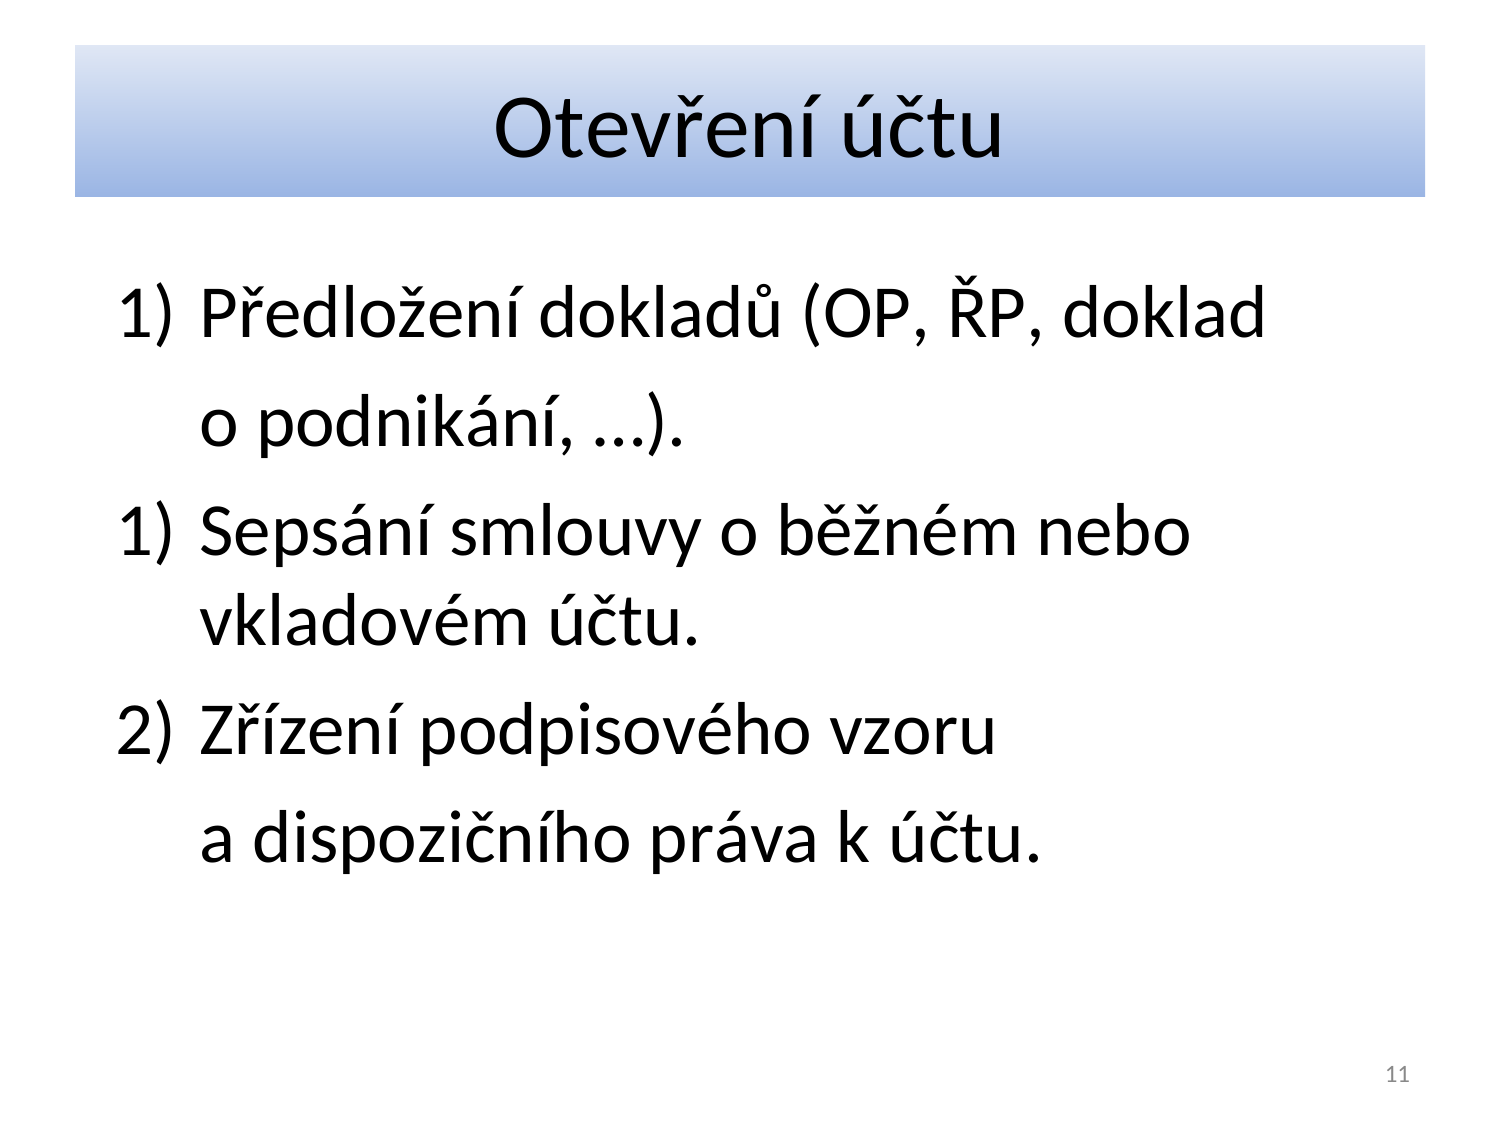

# Otevření účtu
Předložení dokladů (OP, ŘP, doklad
	o podnikání, …).
Sepsání smlouvy o běžném nebo vkladovém účtu.
Zřízení podpisového vzoru
	a dispozičního práva k účtu.